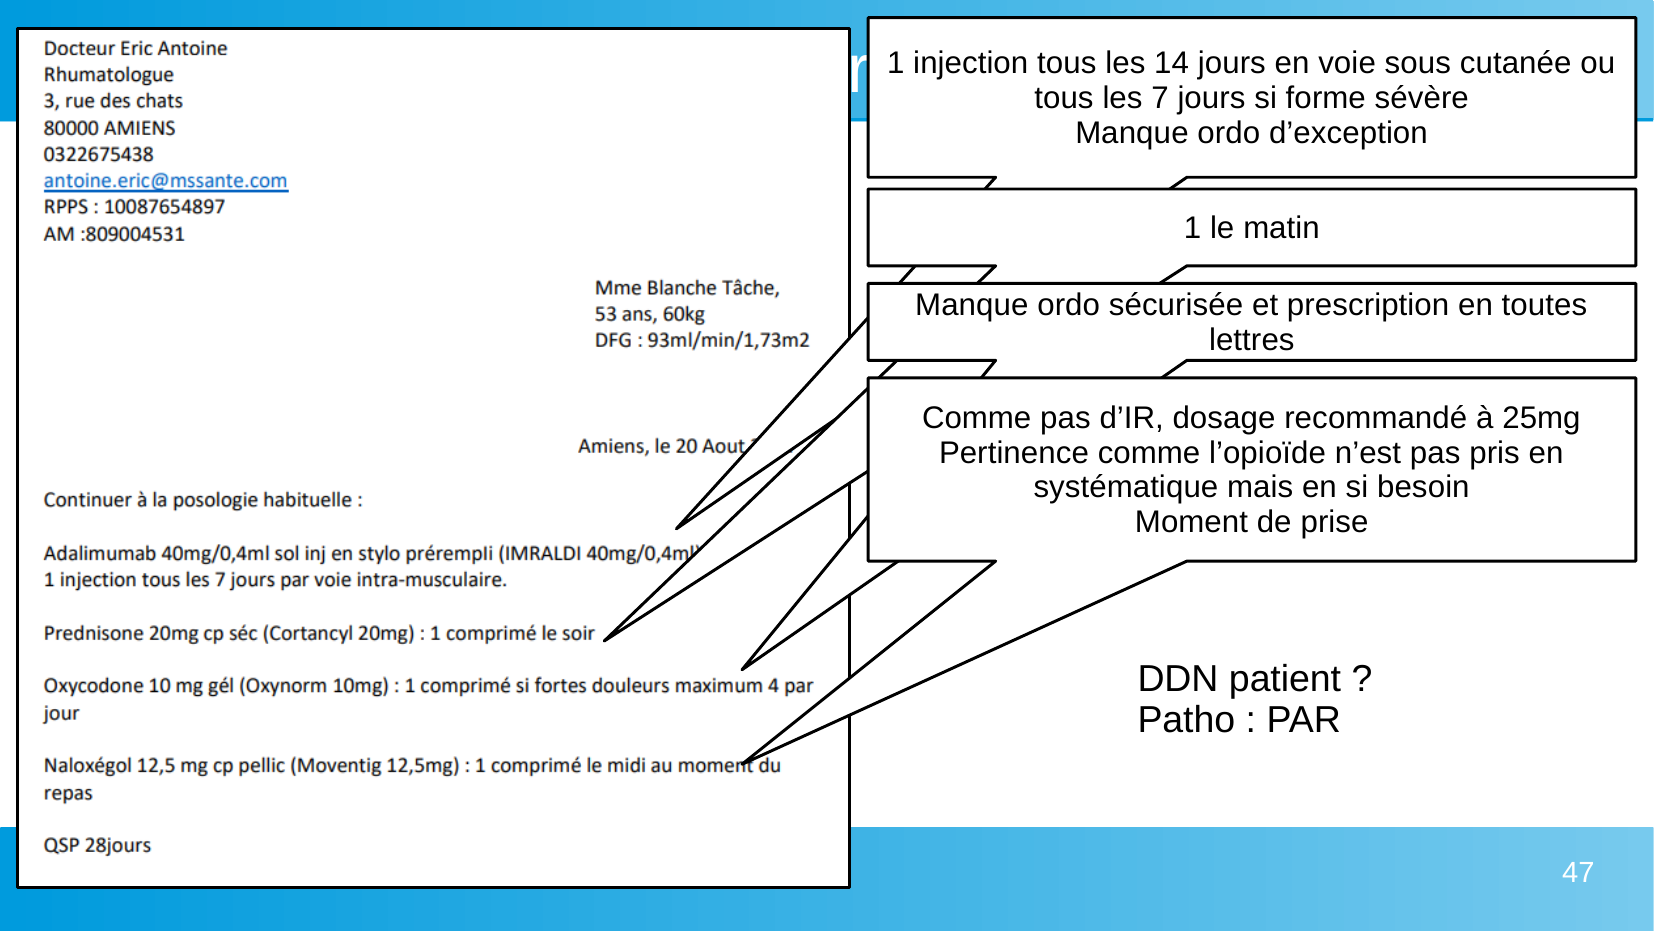

1 injection tous les 14 jours en voie sous cutanée ou tous les 7 jours si forme sévère
Manque ordo d’exception
# Septembre 2024
1 le matin
Manque ordo sécurisée et prescription en toutes lettres
Comme pas d’IR, dosage recommandé à 25mg
Pertinence comme l’opioïde n’est pas pris en systématique mais en si besoin
Moment de prise
DDN patient ?
Patho : PAR
47